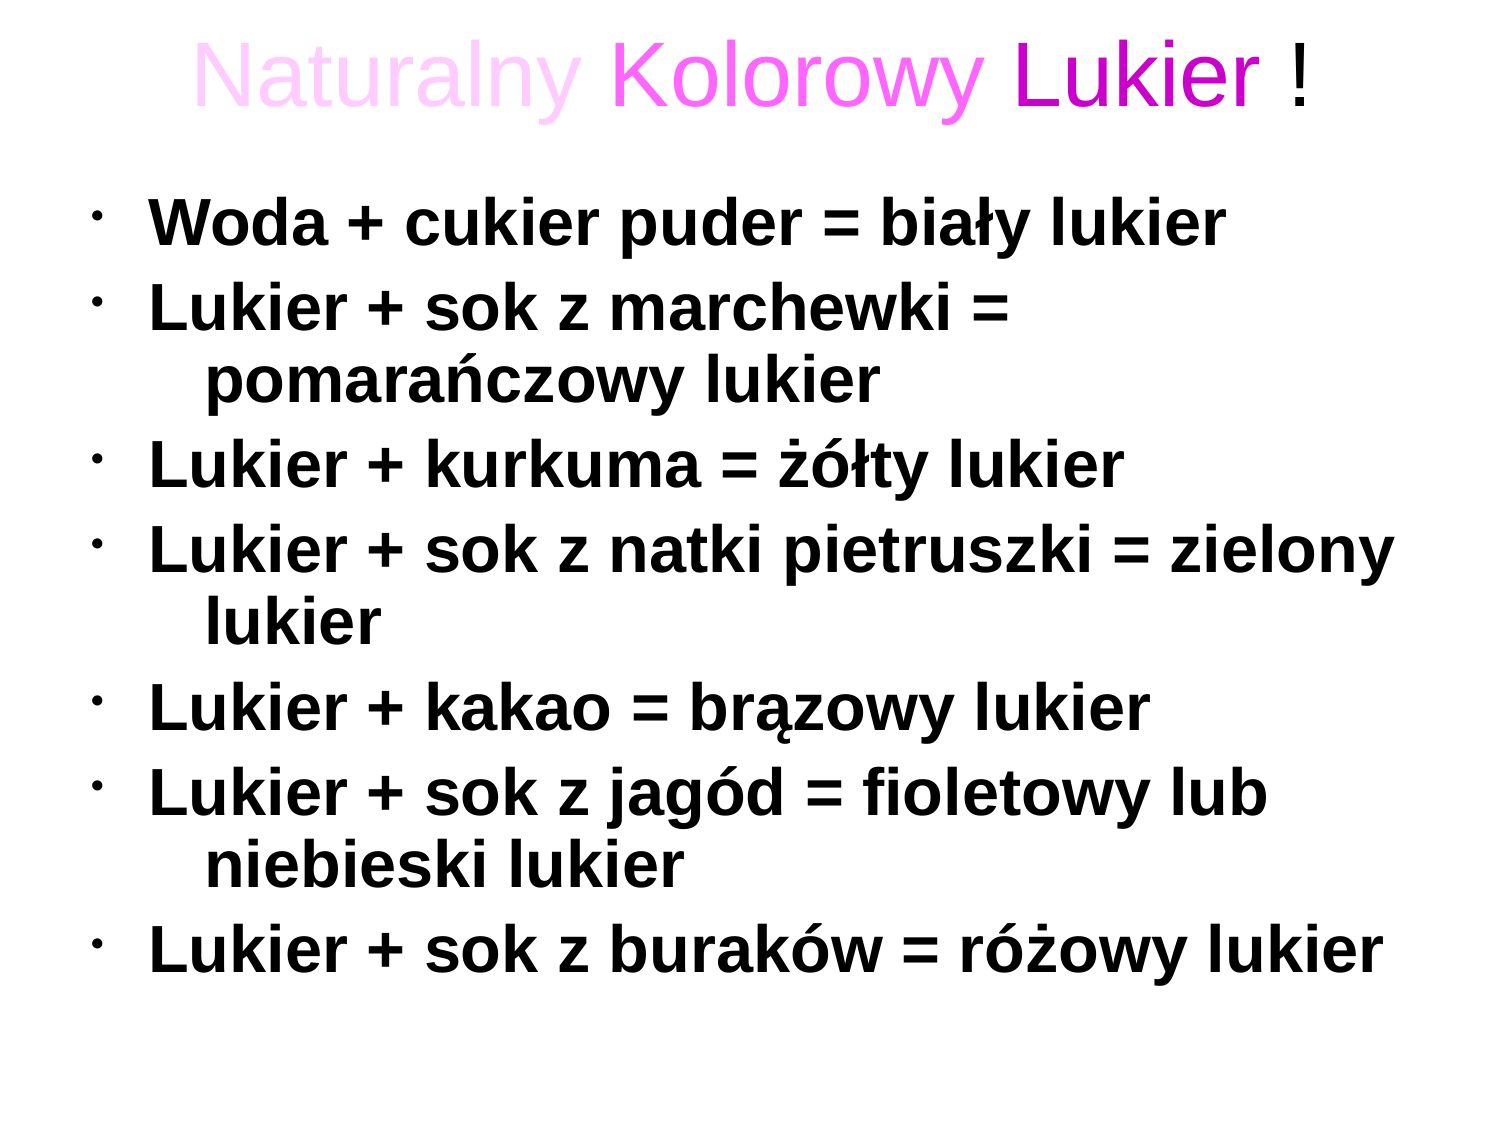

# Naturalny Kolorowy Lukier !
Woda + cukier puder = biały lukier
Lukier + sok z marchewki = pomarańczowy lukier
Lukier + kurkuma = żółty lukier
Lukier + sok z natki pietruszki = zielony lukier
Lukier + kakao = brązowy lukier
Lukier + sok z jagód = fioletowy lub niebieski lukier
Lukier + sok z buraków = różowy lukier